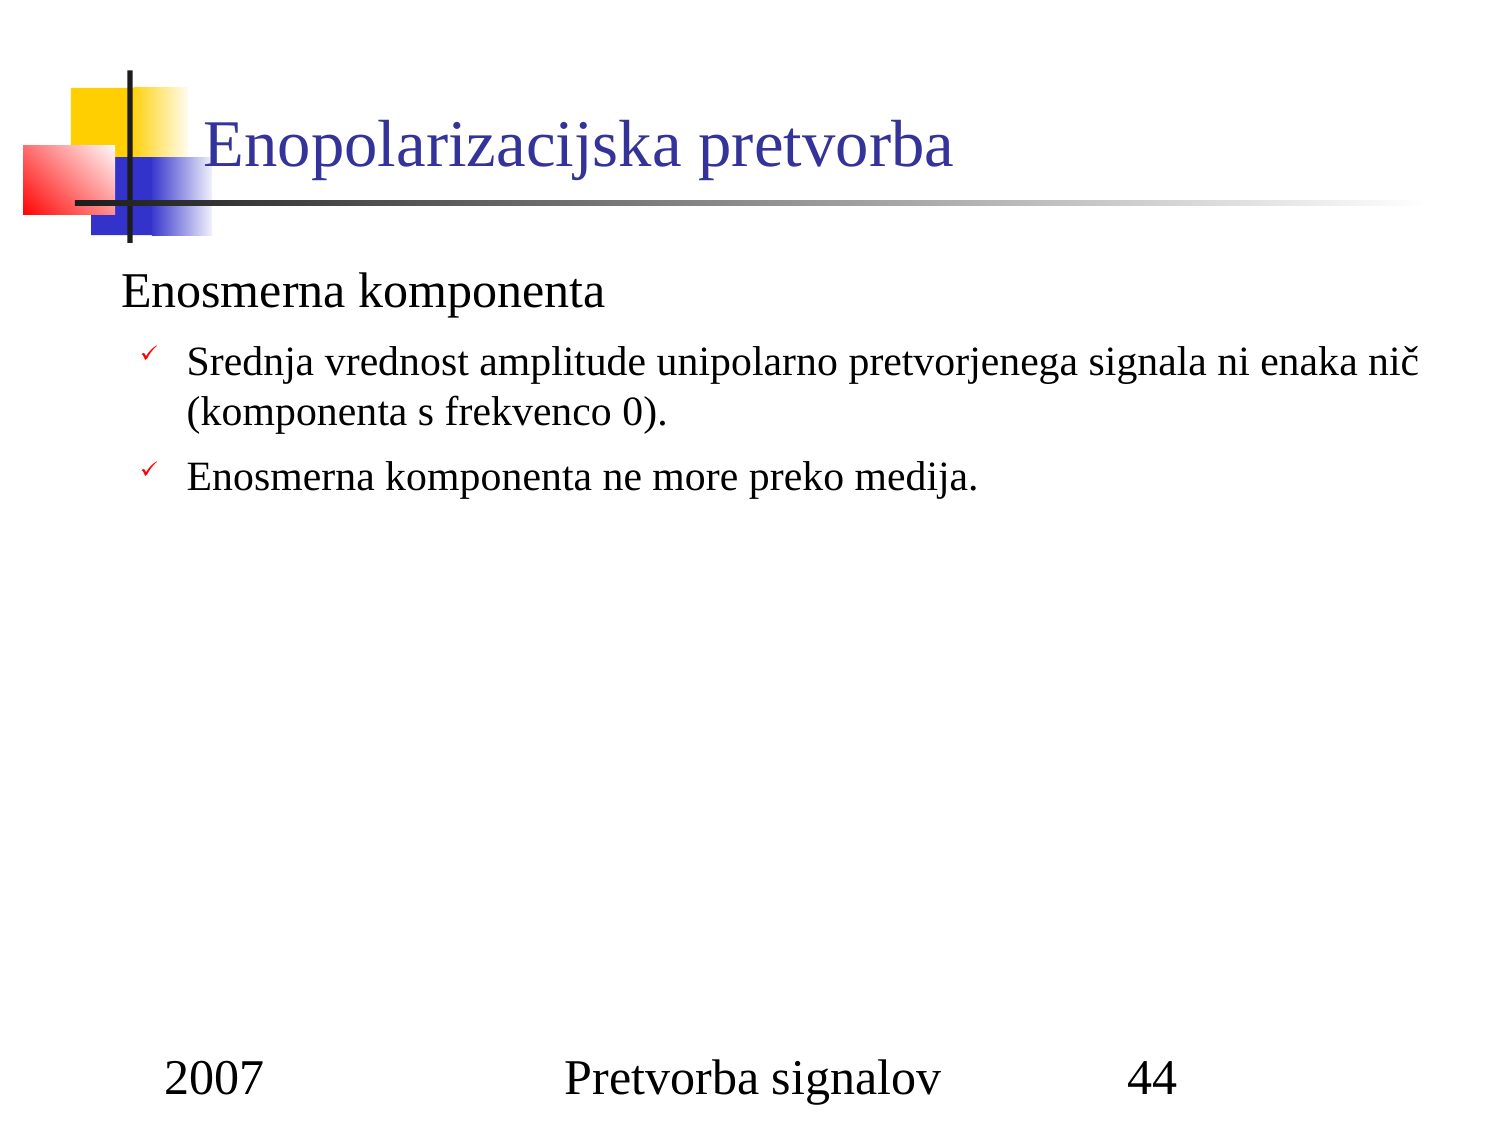

# Enopolarizacijska pretvorba
	Enosmerna komponenta
Srednja vrednost amplitude unipolarno pretvorjenega signala ni enaka nič (komponenta s frekvenco 0).
Enosmerna komponenta ne more preko medija.
2007
Pretvorba signalov
44